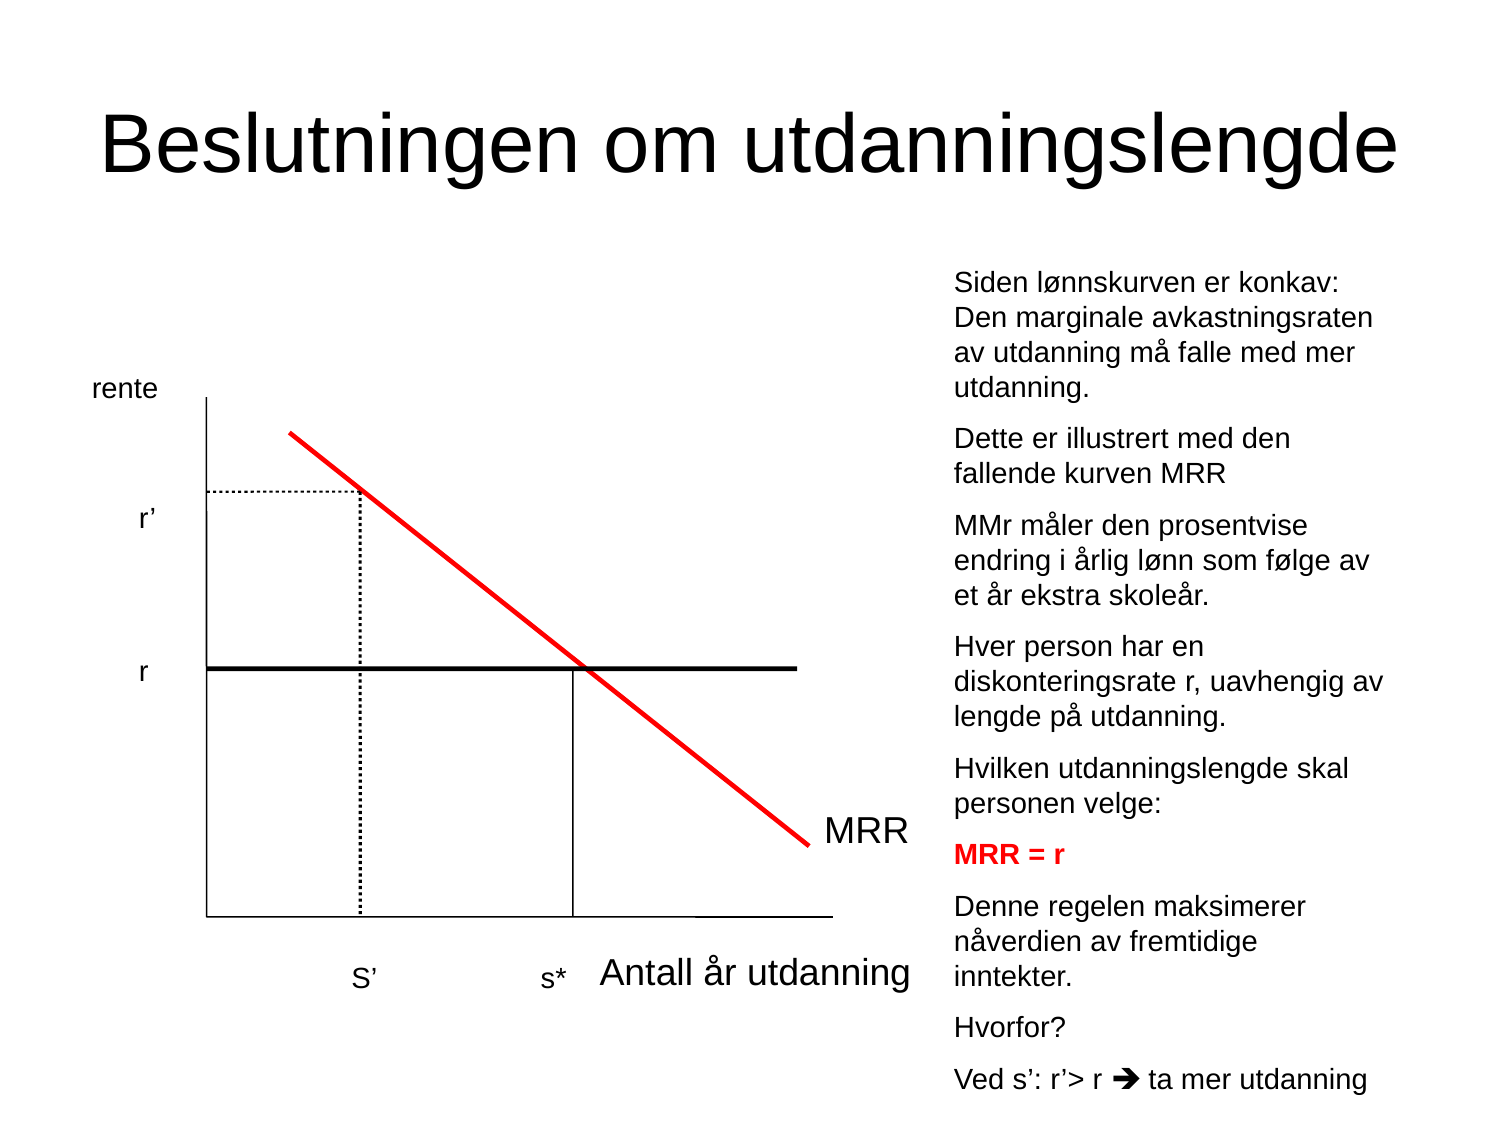

# Beslutningen om utdanningslengde
Siden lønnskurven er konkav: Den marginale avkastningsraten av utdanning må falle med mer utdanning.
Dette er illustrert med den fallende kurven MRR
MMr måler den prosentvise endring i årlig lønn som følge av et år ekstra skoleår.
Hver person har en diskonteringsrate r, uavhengig av lengde på utdanning.
Hvilken utdanningslengde skal personen velge:
MRR = r
Denne regelen maksimerer nåverdien av fremtidige inntekter.
Hvorfor?
Ved s’: r’> r  ta mer utdanning
rente
r’
r
MRR
Antall år utdanning
S’
s*